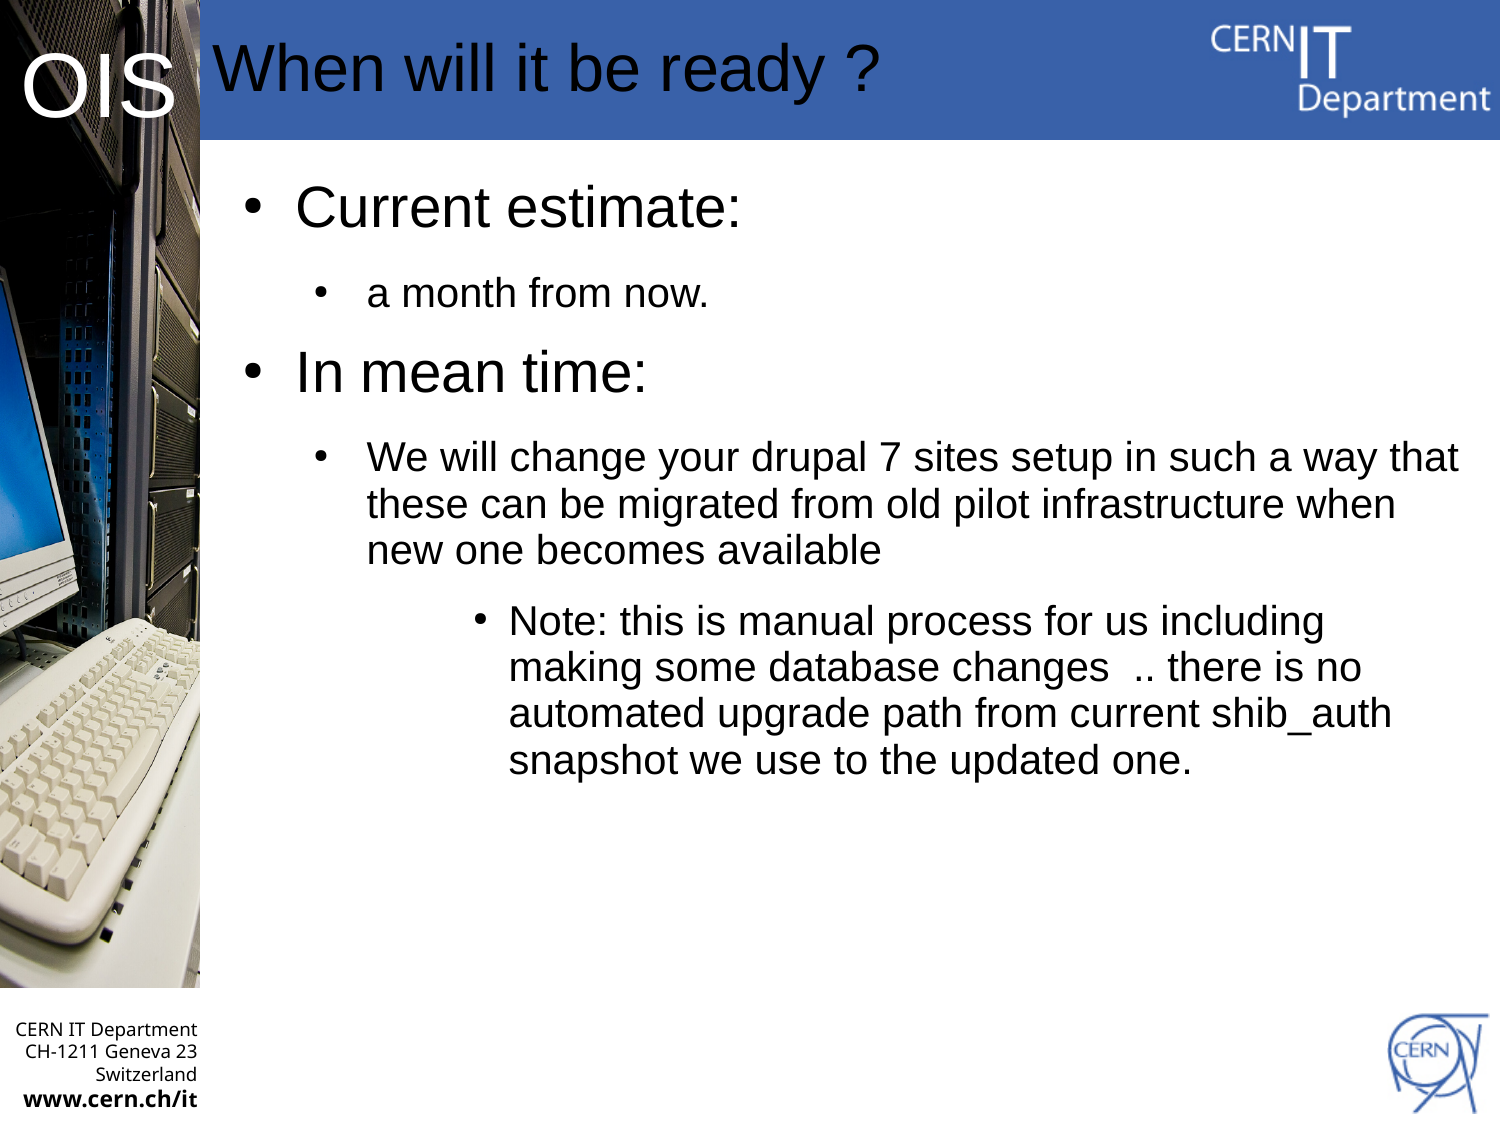

# When will it be ready ?
Current estimate:
a month from now.
In mean time:
We will change your drupal 7 sites setup in such a way that these can be migrated from old pilot infrastructure when new one becomes available
Note: this is manual process for us including making some database changes .. there is no automated upgrade path from current shib_auth snapshot we use to the updated one.